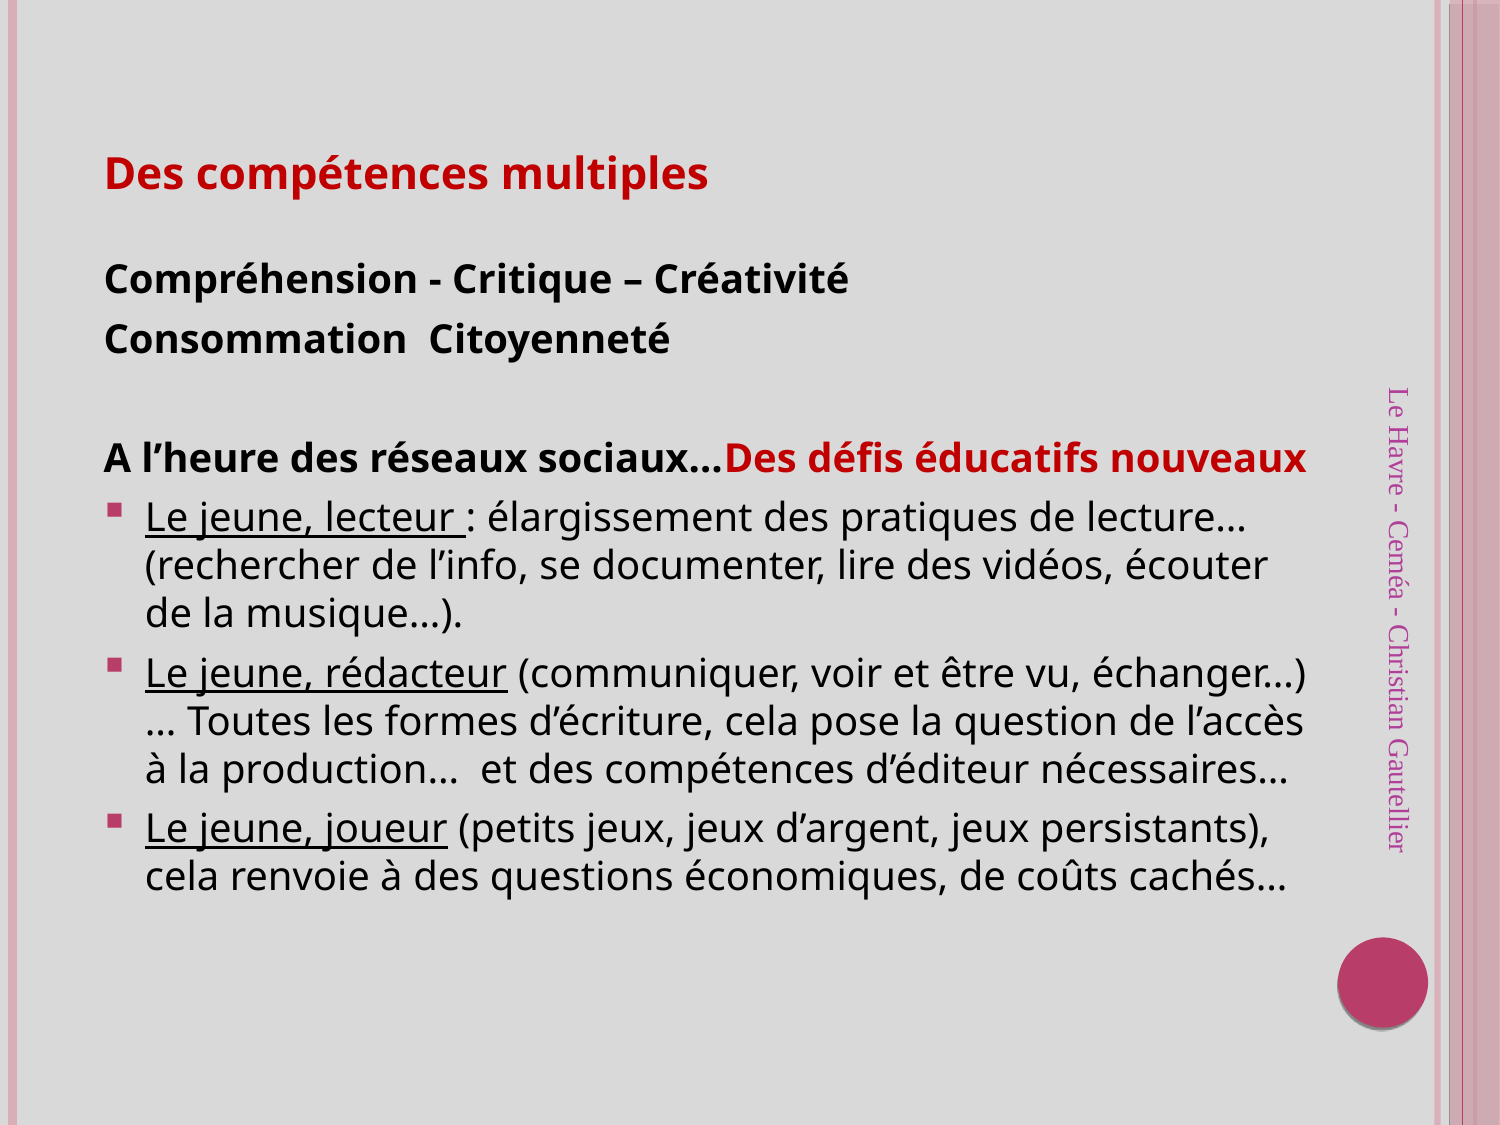

# Des compétences multiples
Compréhension - Critique – Créativité
Consommation Citoyenneté
A l’heure des réseaux sociaux…Des défis éducatifs nouveaux
Le jeune, lecteur : élargissement des pratiques de lecture… (rechercher de l’info, se documenter, lire des vidéos, écouter de la musique…).
Le jeune, rédacteur (communiquer, voir et être vu, échanger…)… Toutes les formes d’écriture, cela pose la question de l’accès à la production… et des compétences d’éditeur nécessaires…
Le jeune, joueur (petits jeux, jeux d’argent, jeux persistants), cela renvoie à des questions économiques, de coûts cachés…
Le Havre - Ceméa - Christian Gautellier